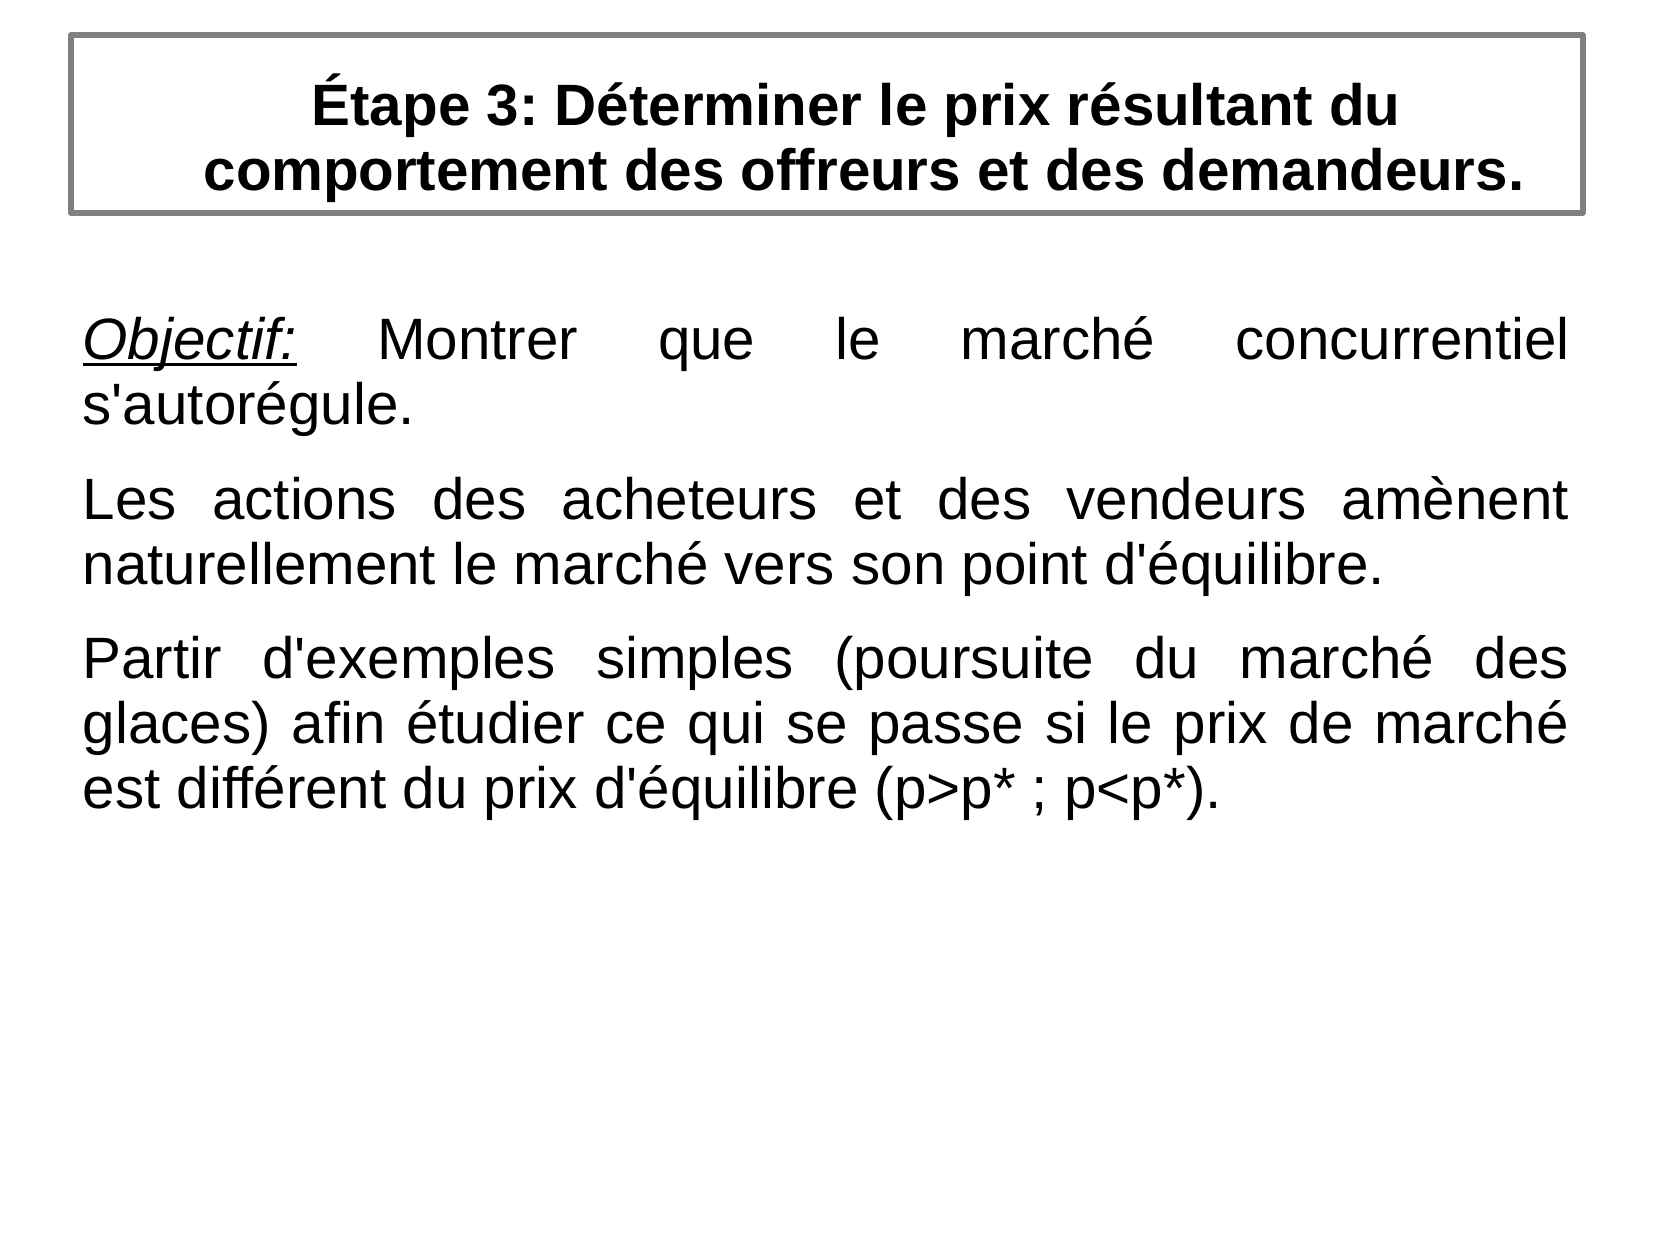

Étape 3: Déterminer le prix résultant du
comportement des offreurs et des demandeurs.
# Objectif: Montrer que le marché concurrentiel s'autorégule.
Les actions des acheteurs et des vendeurs amènent naturellement le marché vers son point d'équilibre.
Partir d'exemples simples (poursuite du marché des glaces) afin étudier ce qui se passe si le prix de marché est différent du prix d'équilibre (p>p* ; p<p*).